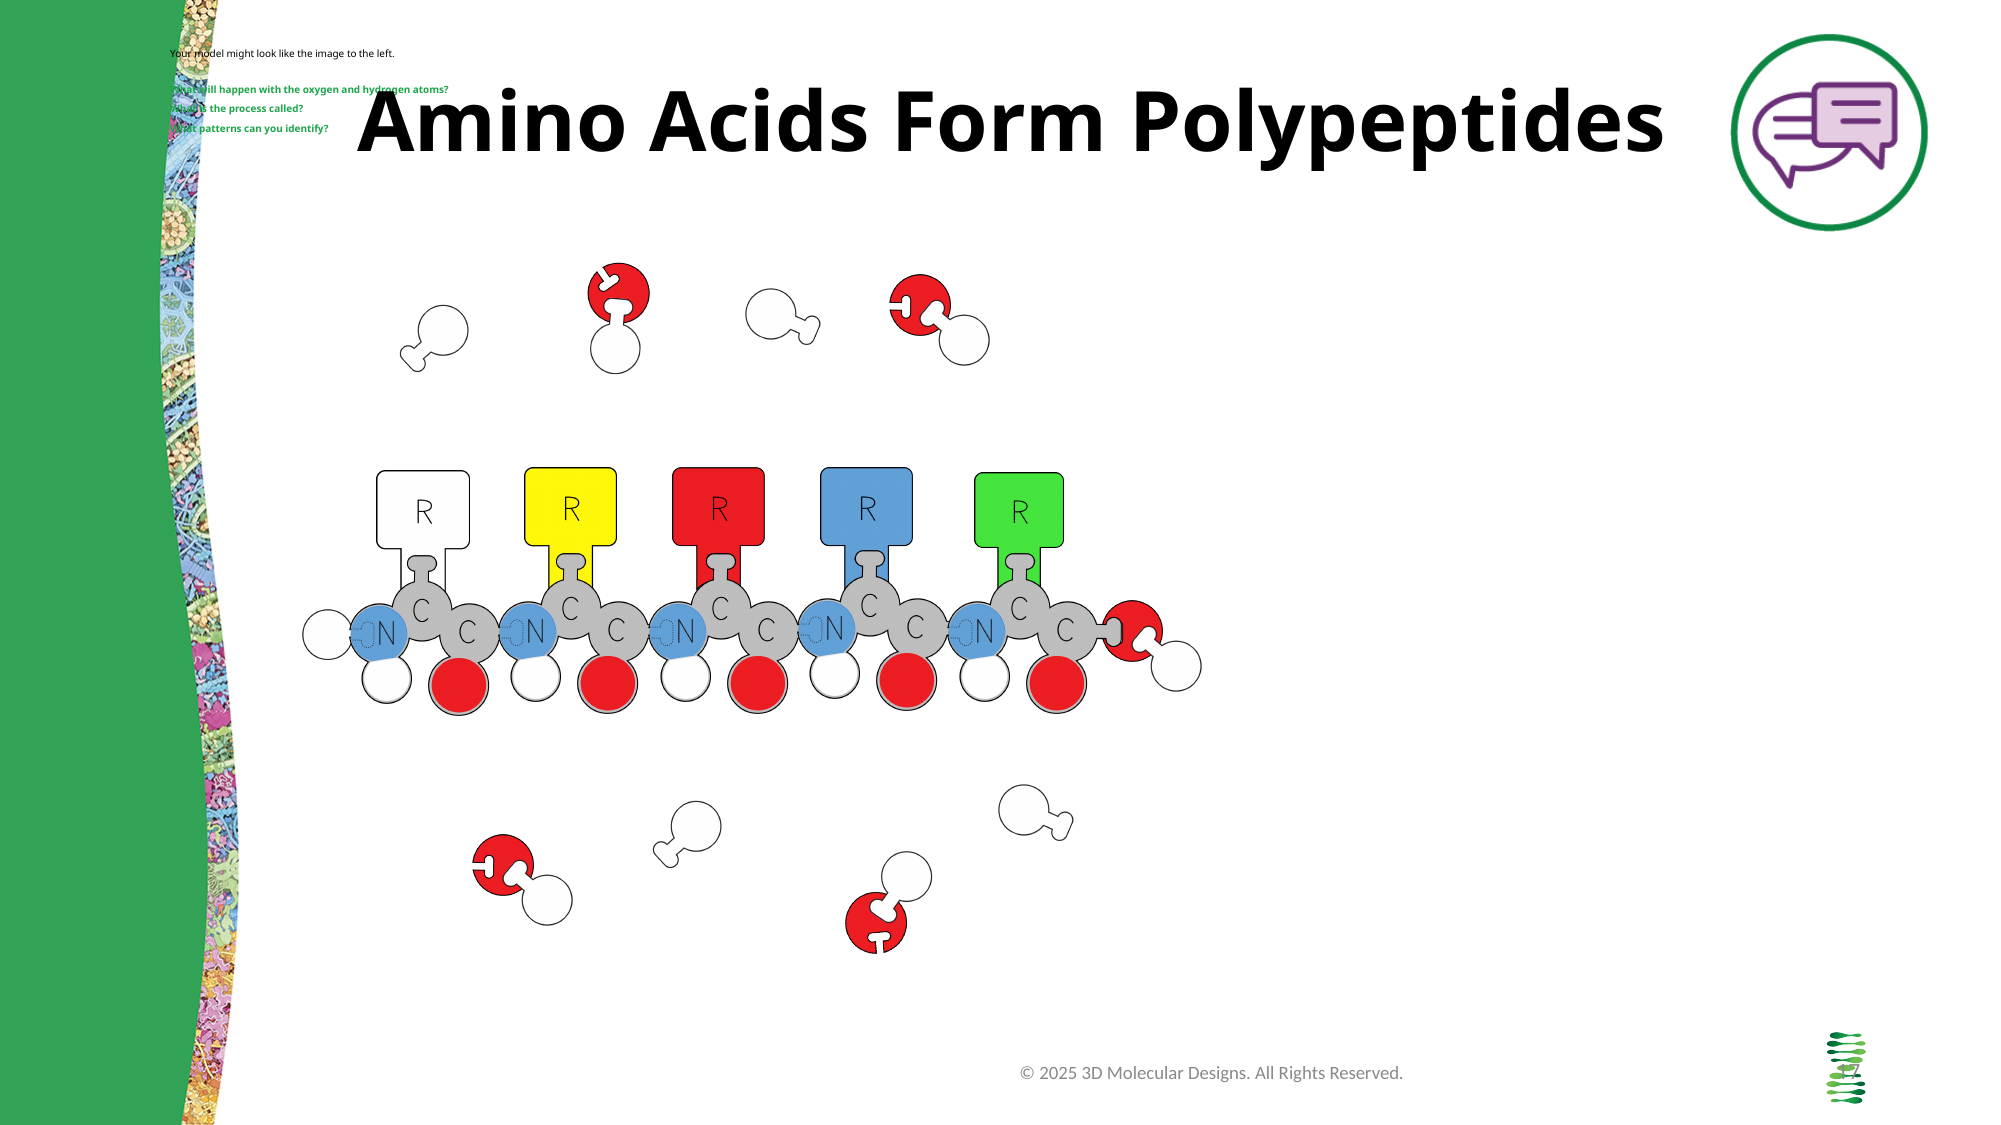

# Your model might look like the image to the left.
What will happen with the oxygen and hydrogen atoms?
What is the process called?
What patterns can you identify?
Amino Acids Form Polypeptides